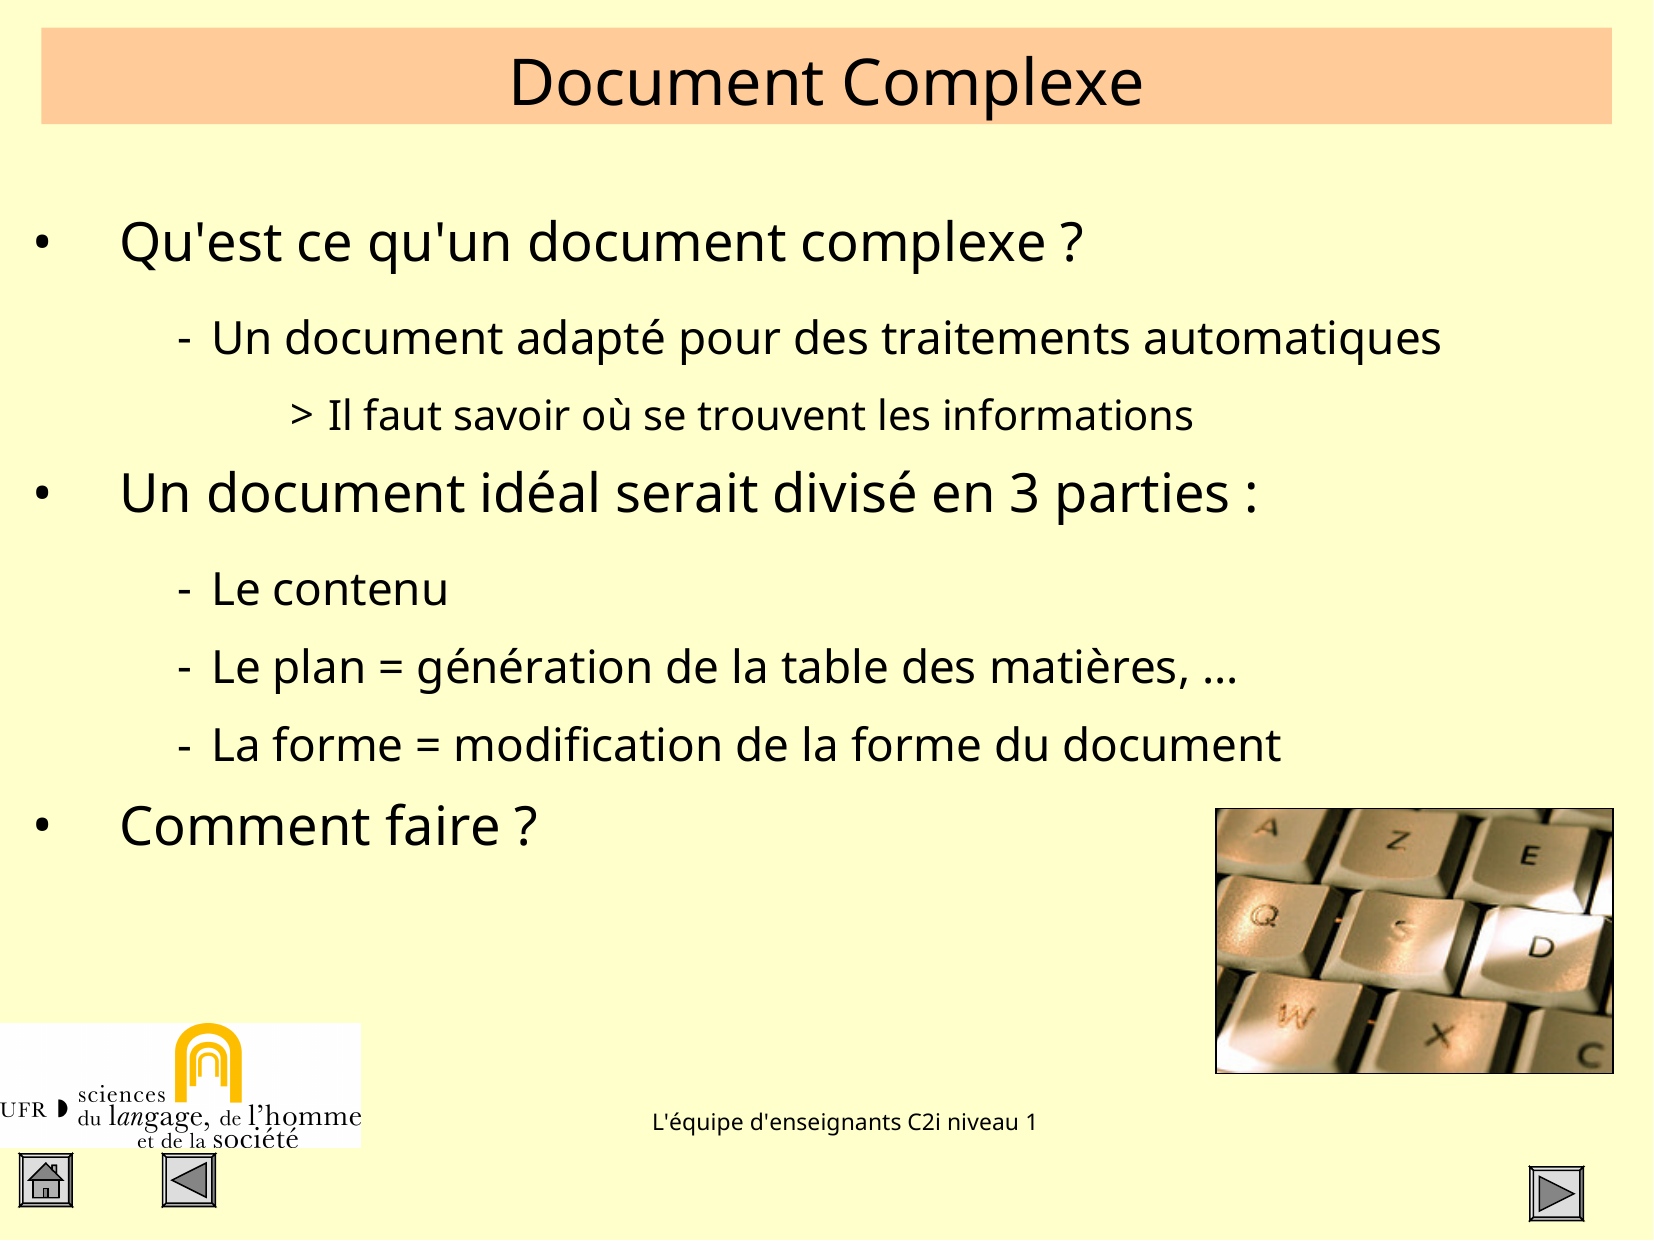

# Document Complexe
Qu'est ce qu'un document complexe ?
Un document adapté pour des traitements automatiques
Il faut savoir où se trouvent les informations
Un document idéal serait divisé en 3 parties :
Le contenu
Le plan = génération de la table des matières, ...
La forme = modification de la forme du document
Comment faire ?